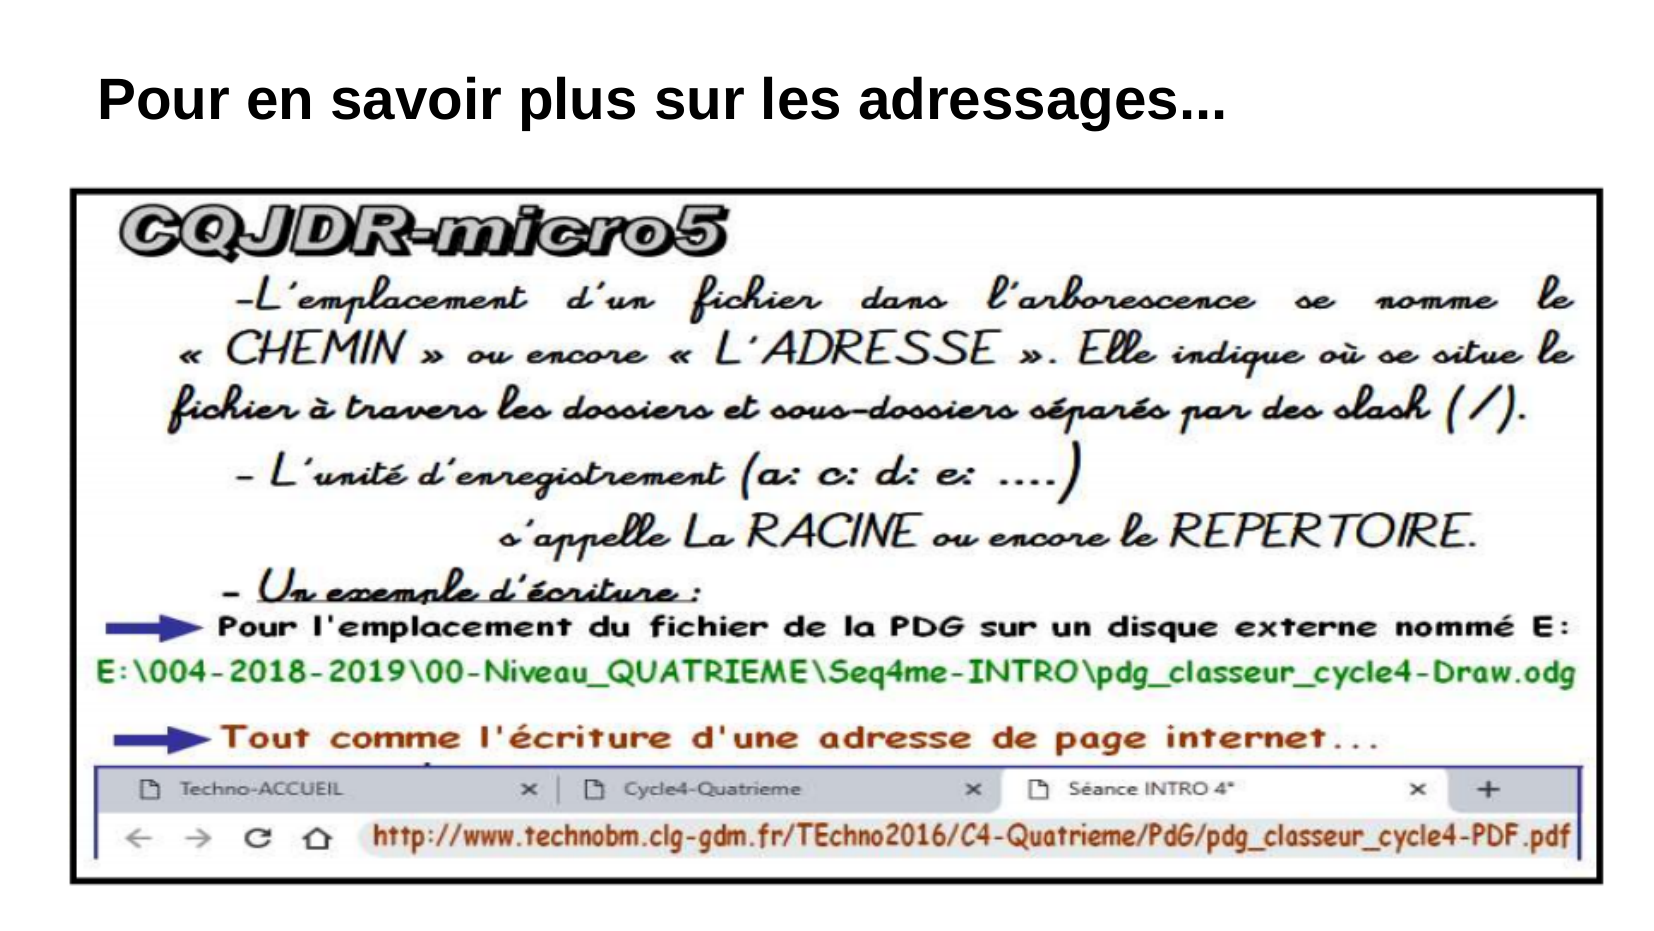

Pour en savoir plus sur les adressages...